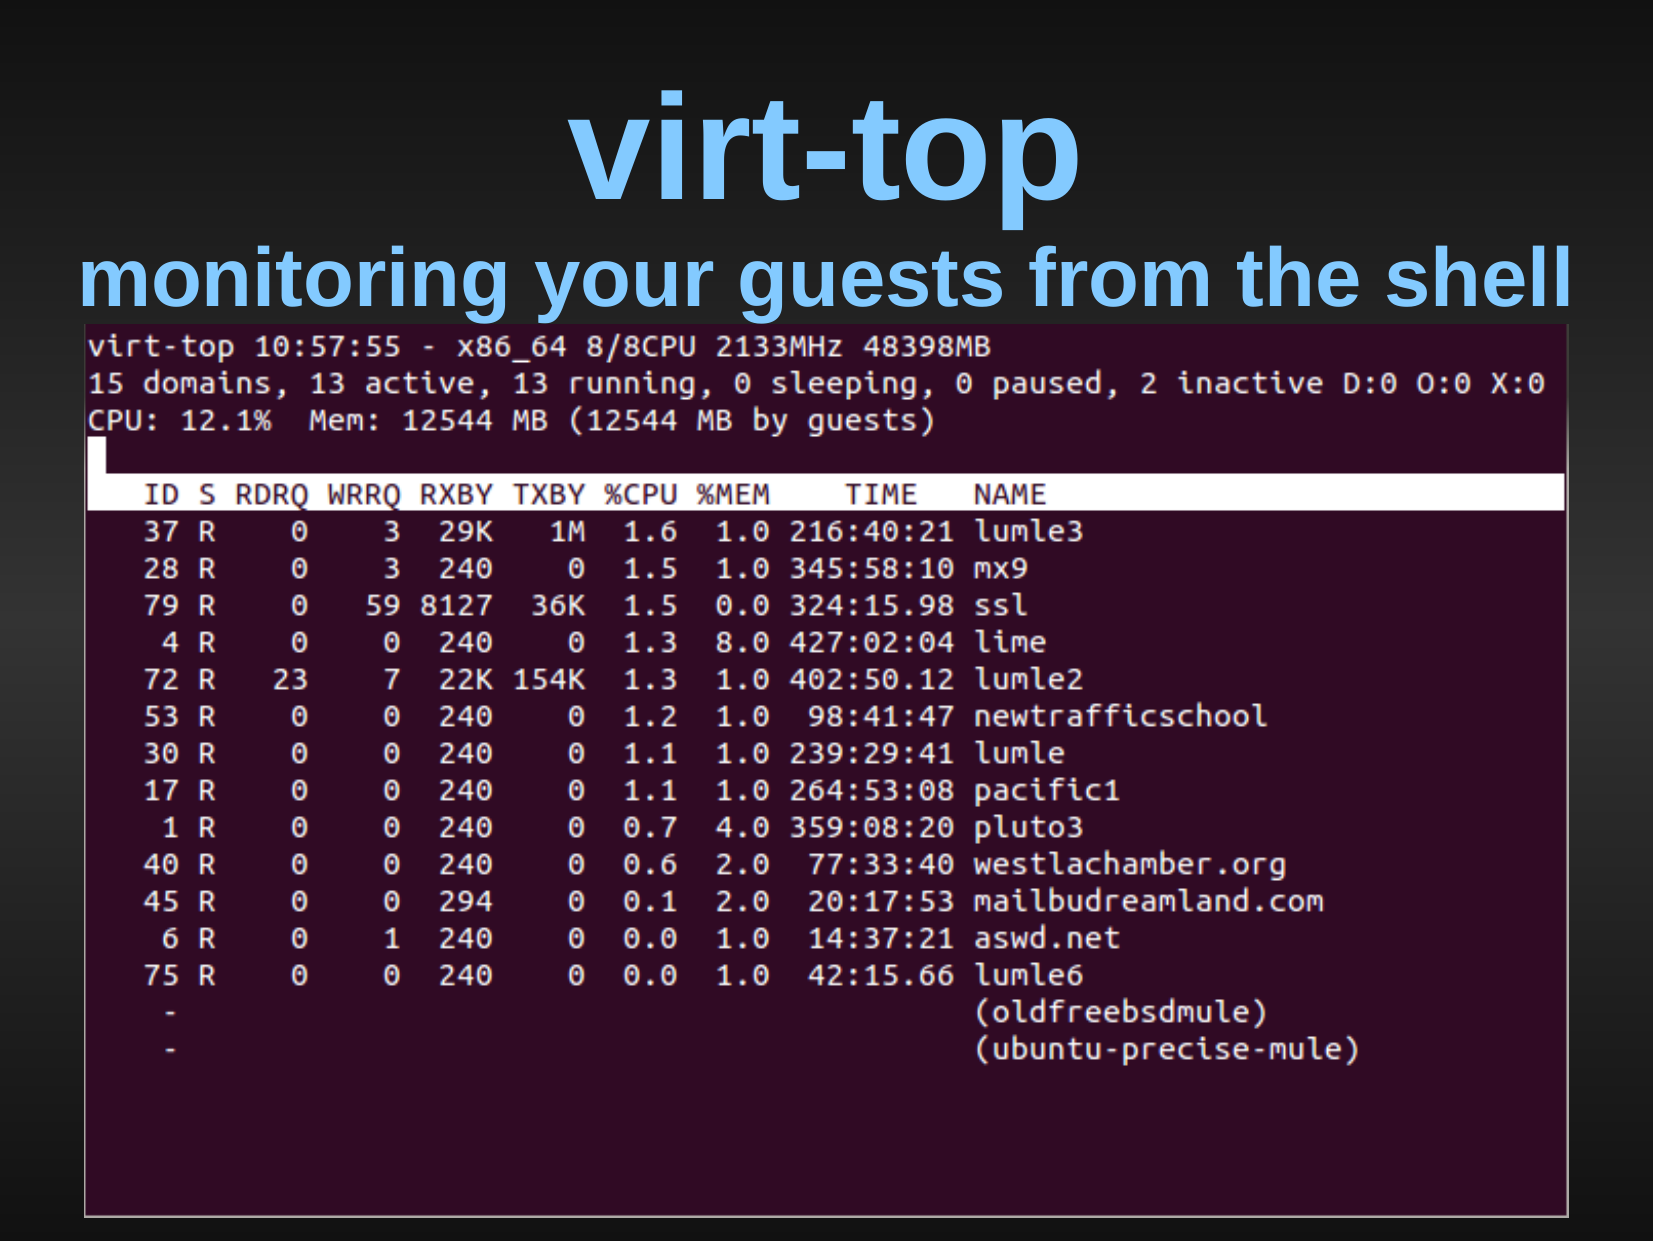

# virt-top monitoring your guests from the shell